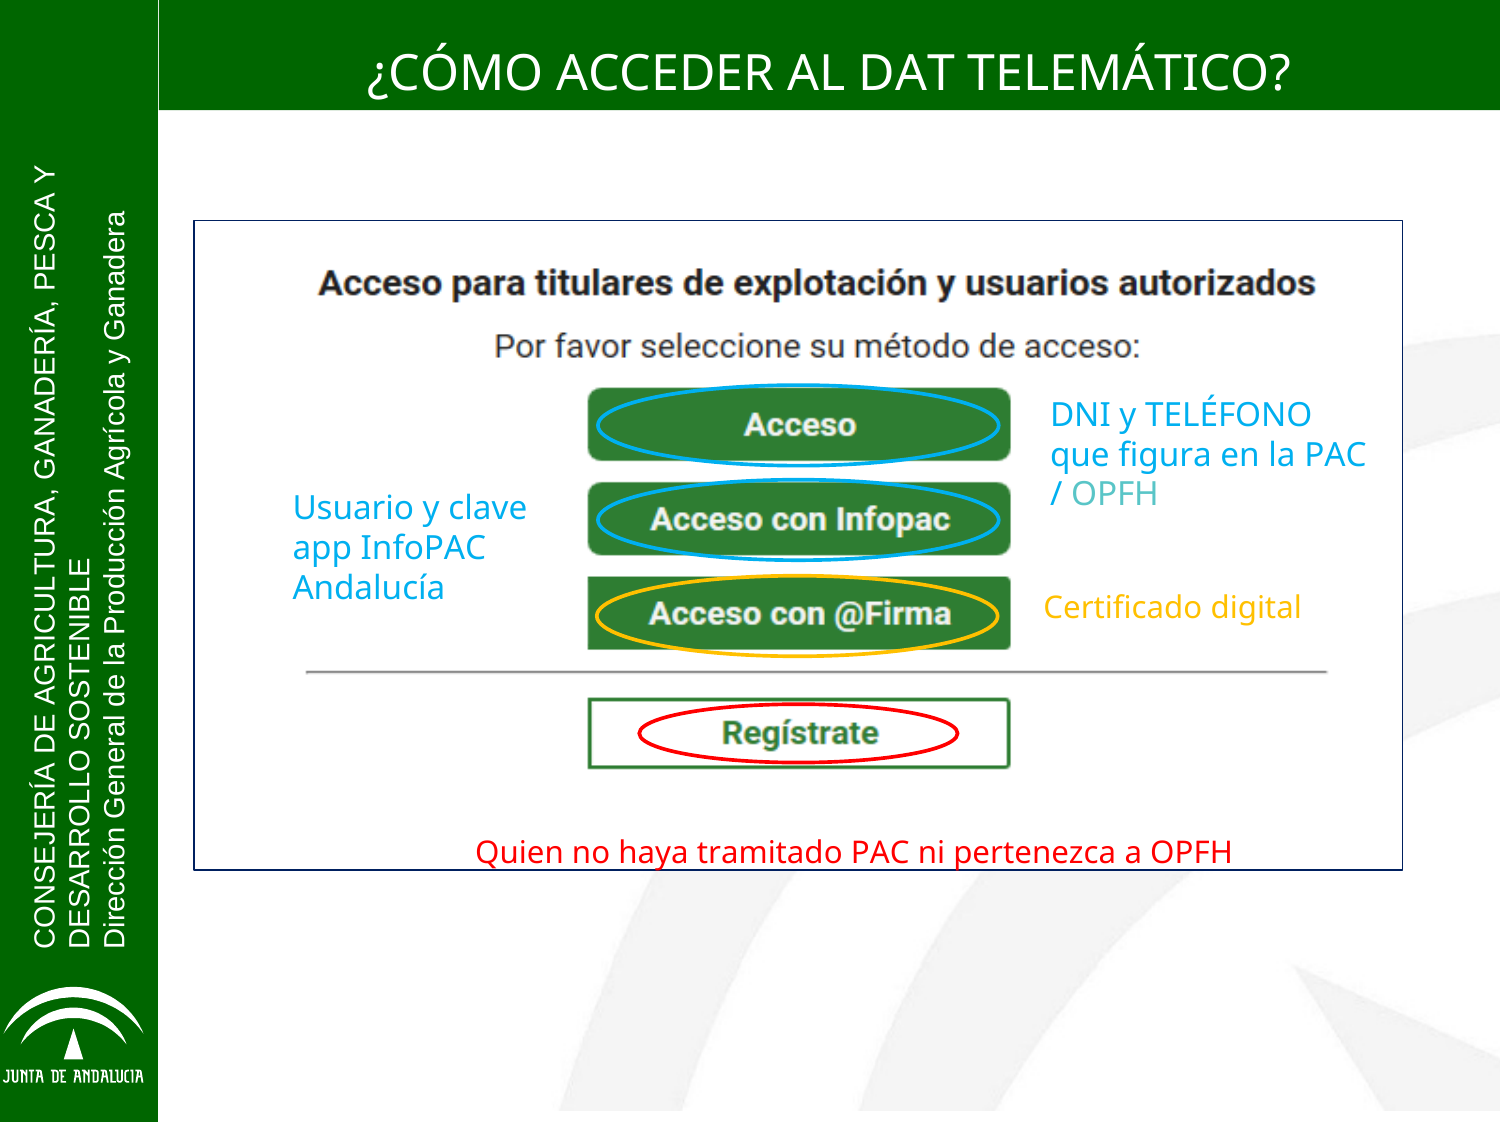

¿CÓMO ACCEDER AL DAT TELEMÁTICO?
DNI y TELÉFONO que figura en la PAC / OPFH
Usuario y clave app InfoPAC Andalucía
Certificado digital
Quien no haya tramitado PAC ni pertenezca a OPFH